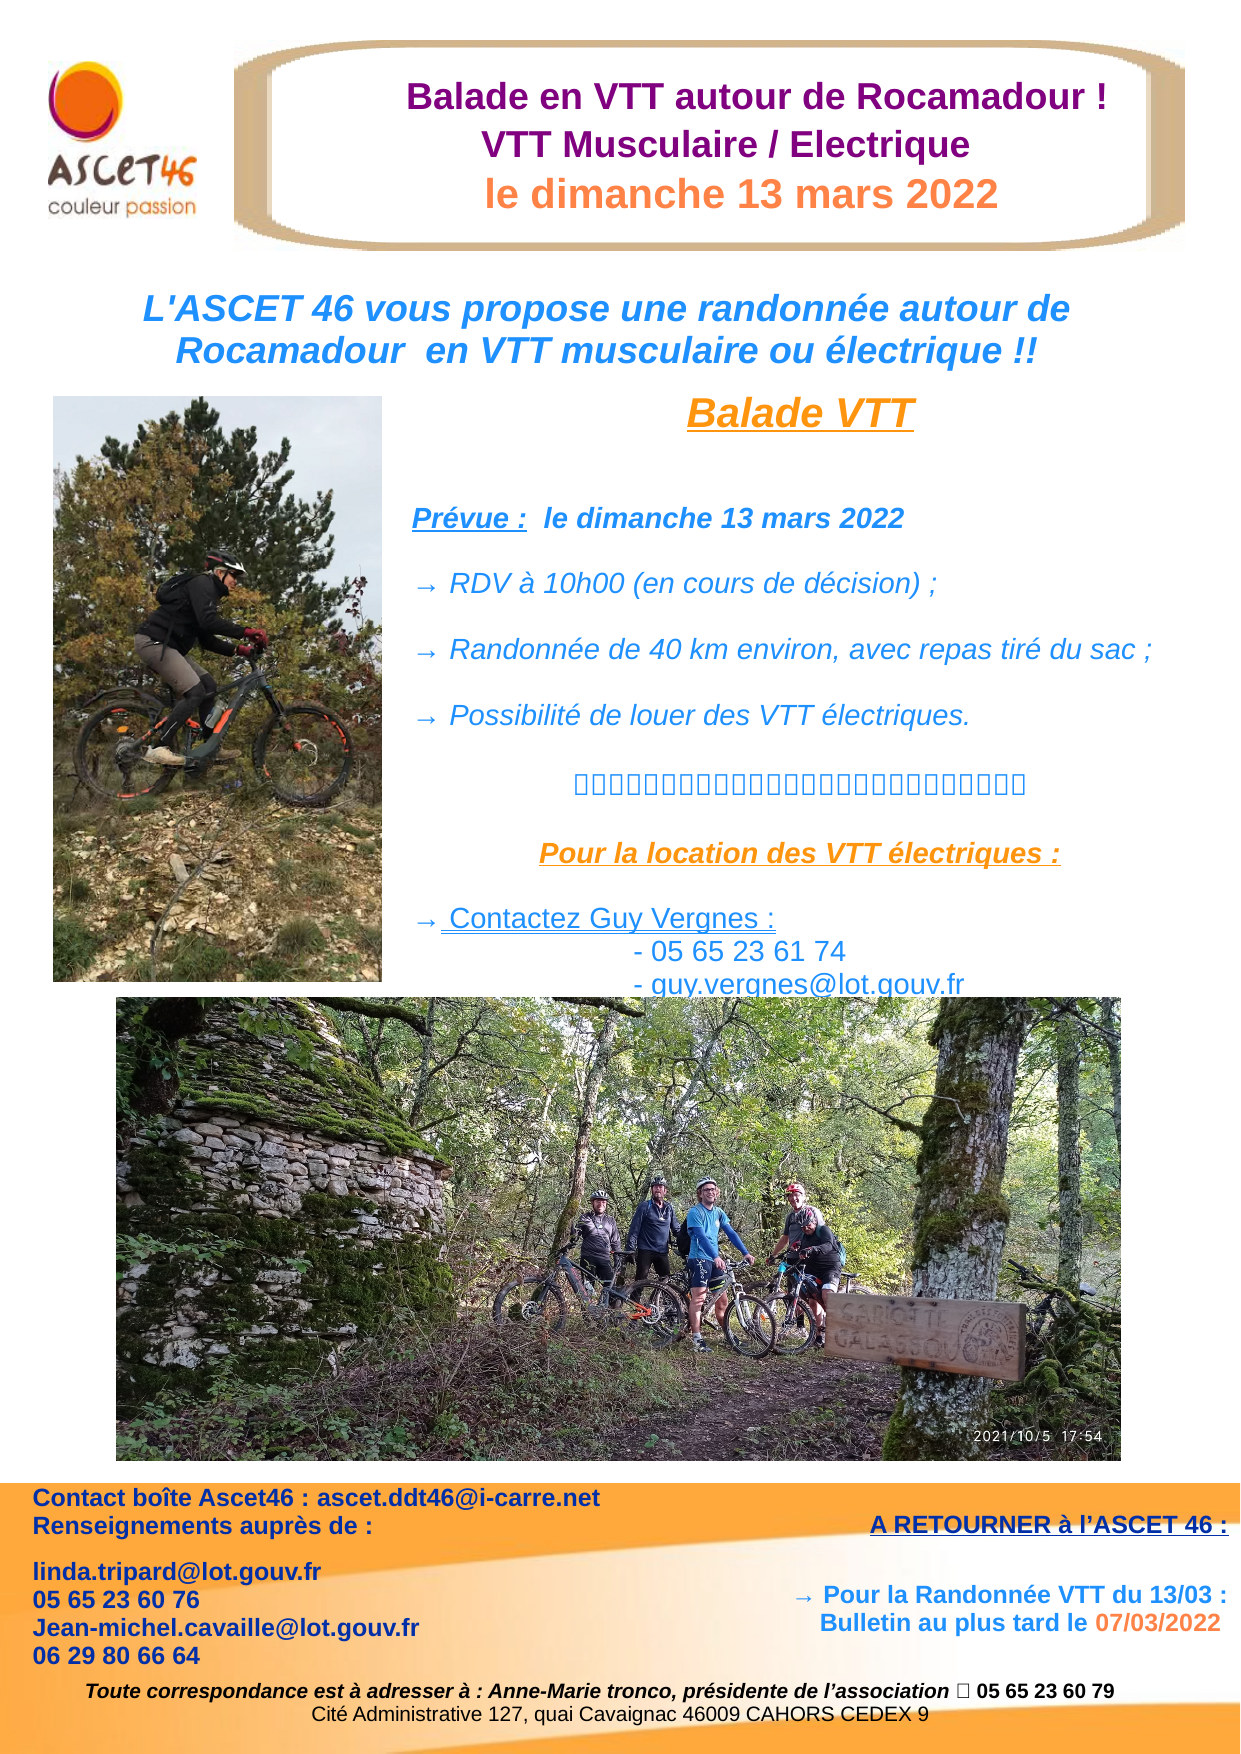

Balade en VTT autour de Rocamadour !
VTT Musculaire / Electrique
le dimanche 13 mars 2022
L'ASCET 46 vous propose une randonnée autour de Rocamadour en VTT musculaire ou électrique !!
Balade VTT
Prévue : le dimanche 13 mars 2022
→ RDV à 10h00 (en cours de décision) ;
→ Randonnée de 40 km environ, avec repas tiré du sac ;
→ Possibilité de louer des VTT électriques.

Pour la location des VTT électriques :
→ Contactez Guy Vergnes :
			- 05 65 23 61 74
			- guy.vergnes@lot.gouv.fr
Contact boîte Ascet46 : ascet.ddt46@i-carre.net
Renseignements auprès de :
linda.tripard@lot.gouv.fr
05 65 23 60 76
Jean-michel.cavaille@lot.gouv.fr
06 29 80 66 64
A RETOURNER à l’ASCET 46 :
→ Pour la Randonnée VTT du 13/03 :
Bulletin au plus tard le 07/03/2022
Toute correspondance est à adresser à : Anne-Marie tronco, présidente de l’association  05 65 23 60 79
Cité Administrative 127, quai Cavaignac 46009 CAHORS CEDEX 9